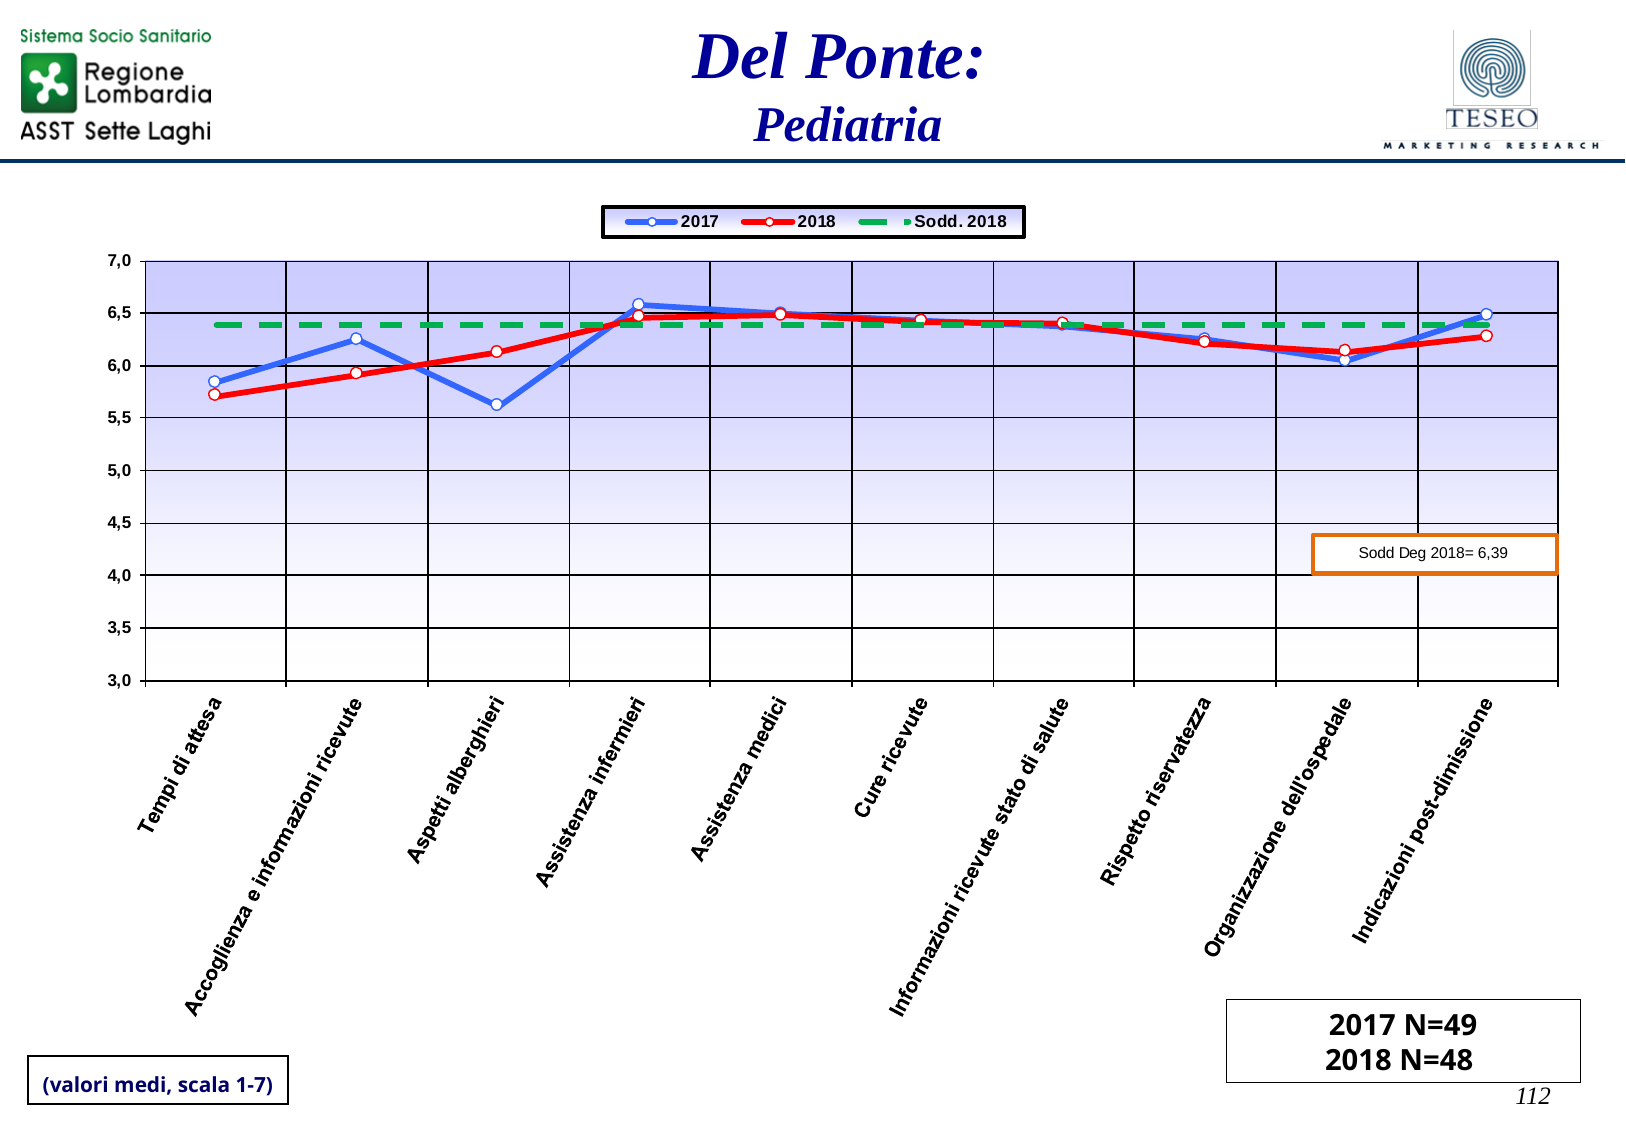

Del Ponte:
Pediatria
2017 N=49
2018 N=48
(valori medi, scala 1-7)